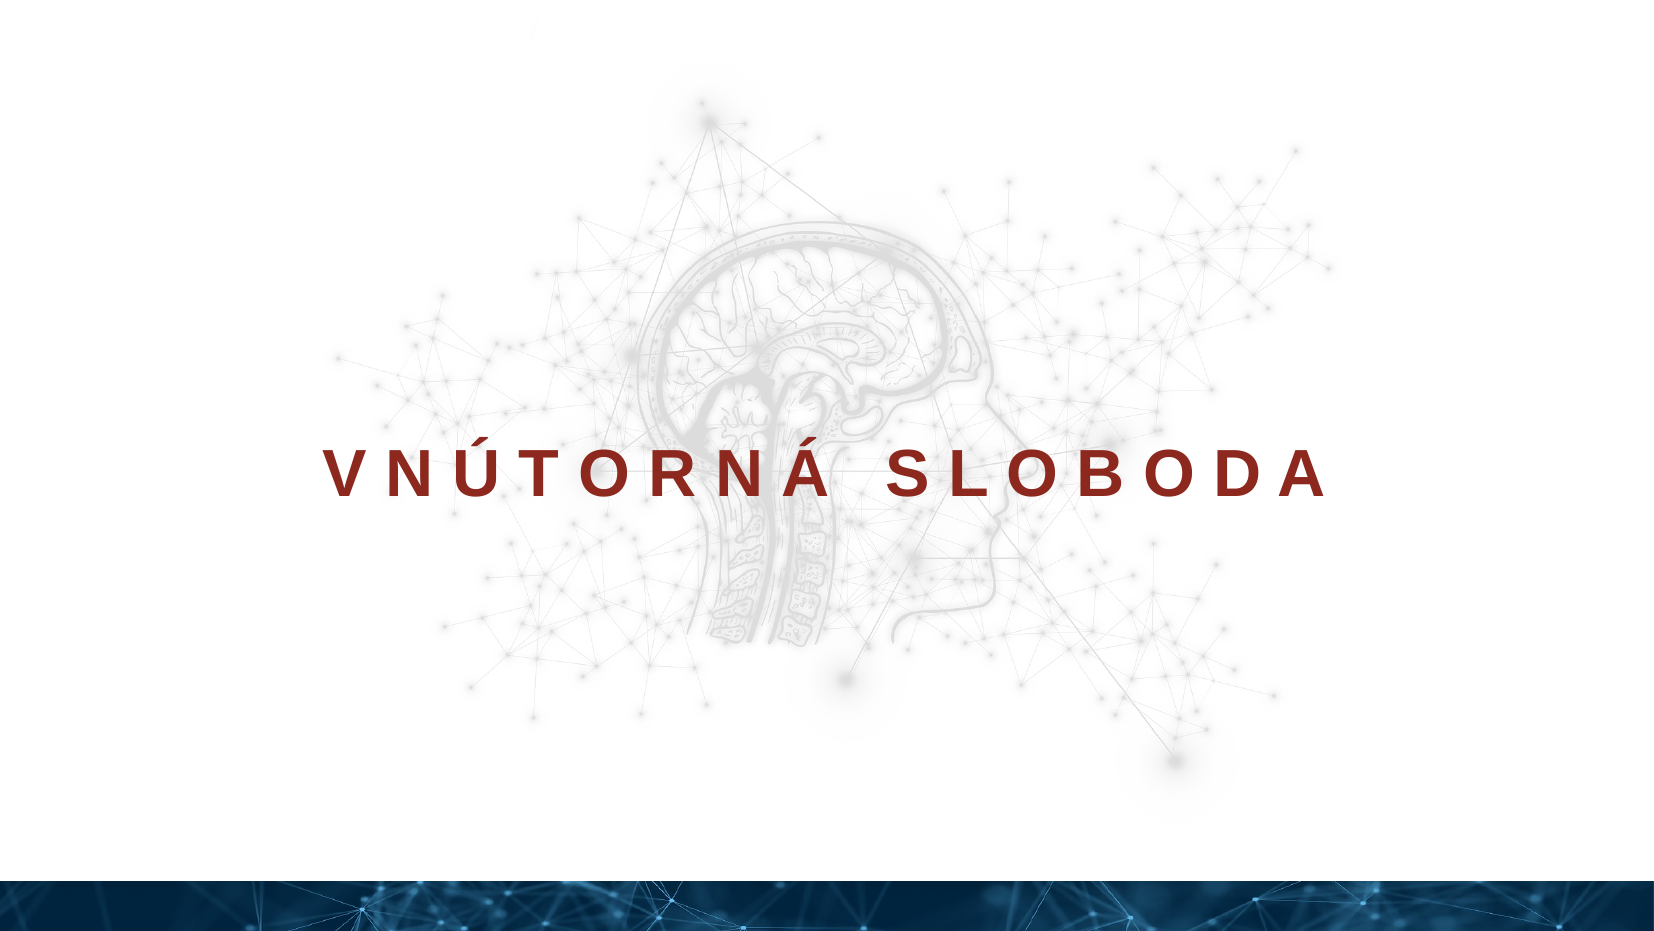

# V N Ú T O R N Á S L O B O D A